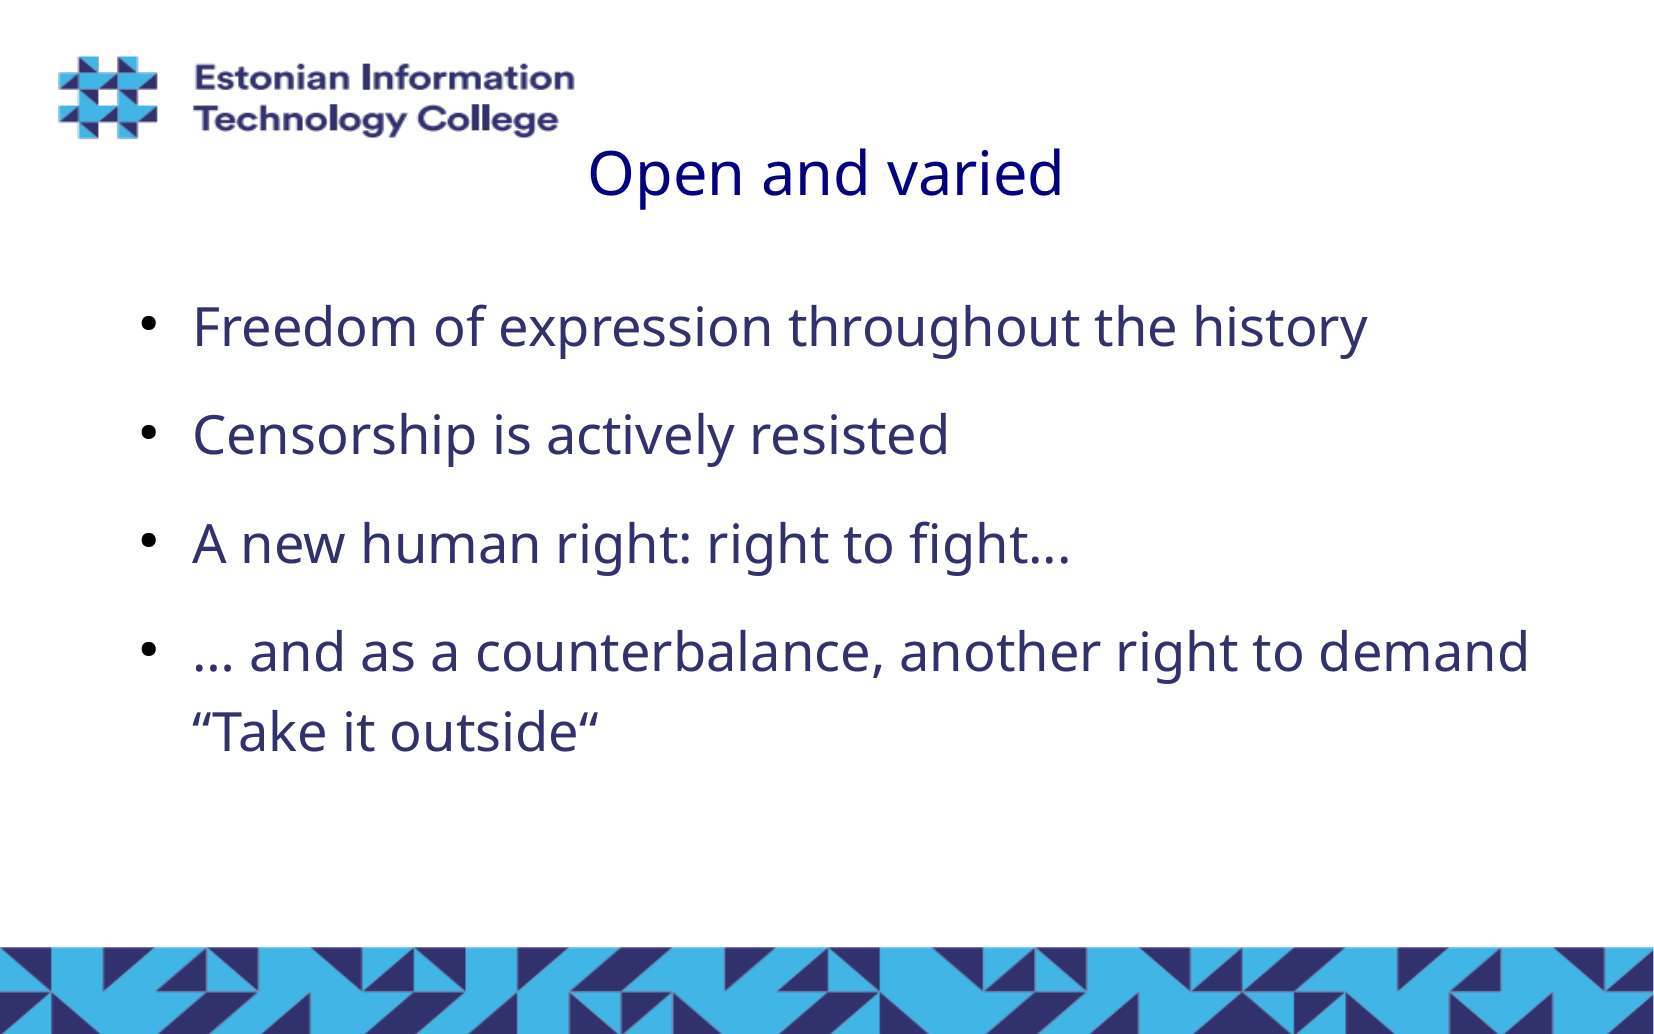

# Open and varied
Freedom of expression throughout the history
Censorship is actively resisted
A new human right: right to fight...
… and as a counterbalance, another right to demand “Take it outside“